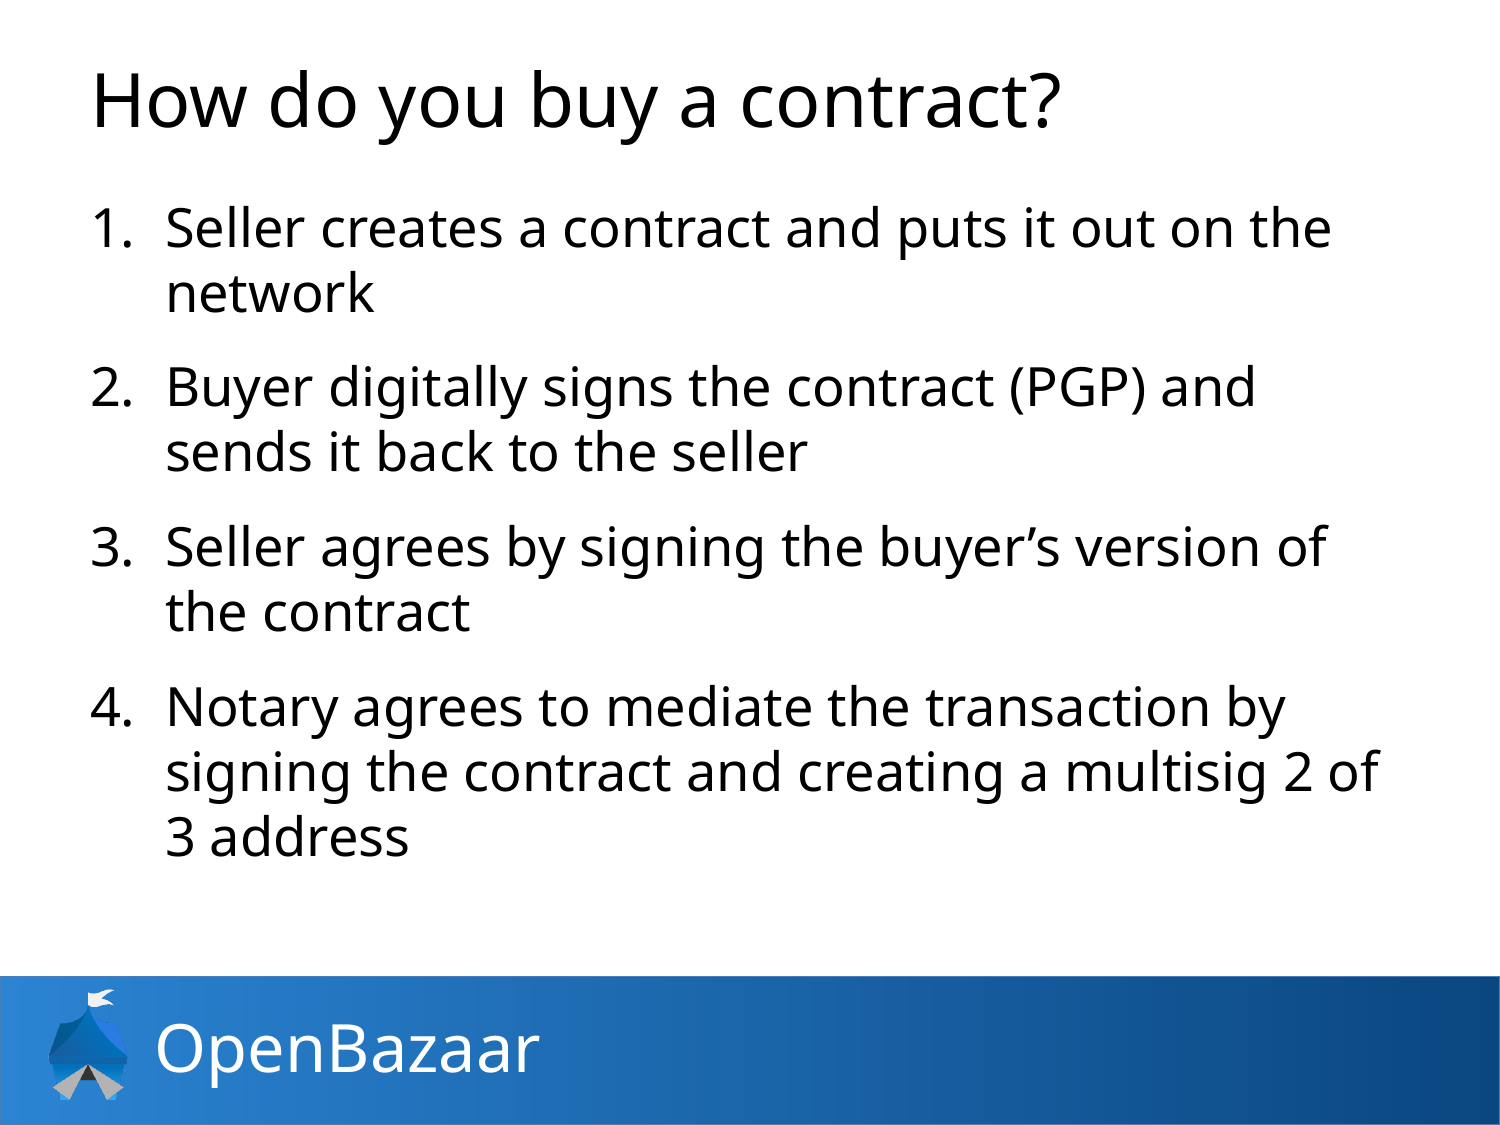

# How do you buy a contract?
Seller creates a contract and puts it out on the network
Buyer digitally signs the contract (PGP) and sends it back to the seller
Seller agrees by signing the buyer’s version of the contract
Notary agrees to mediate the transaction by signing the contract and creating a multisig 2 of 3 address